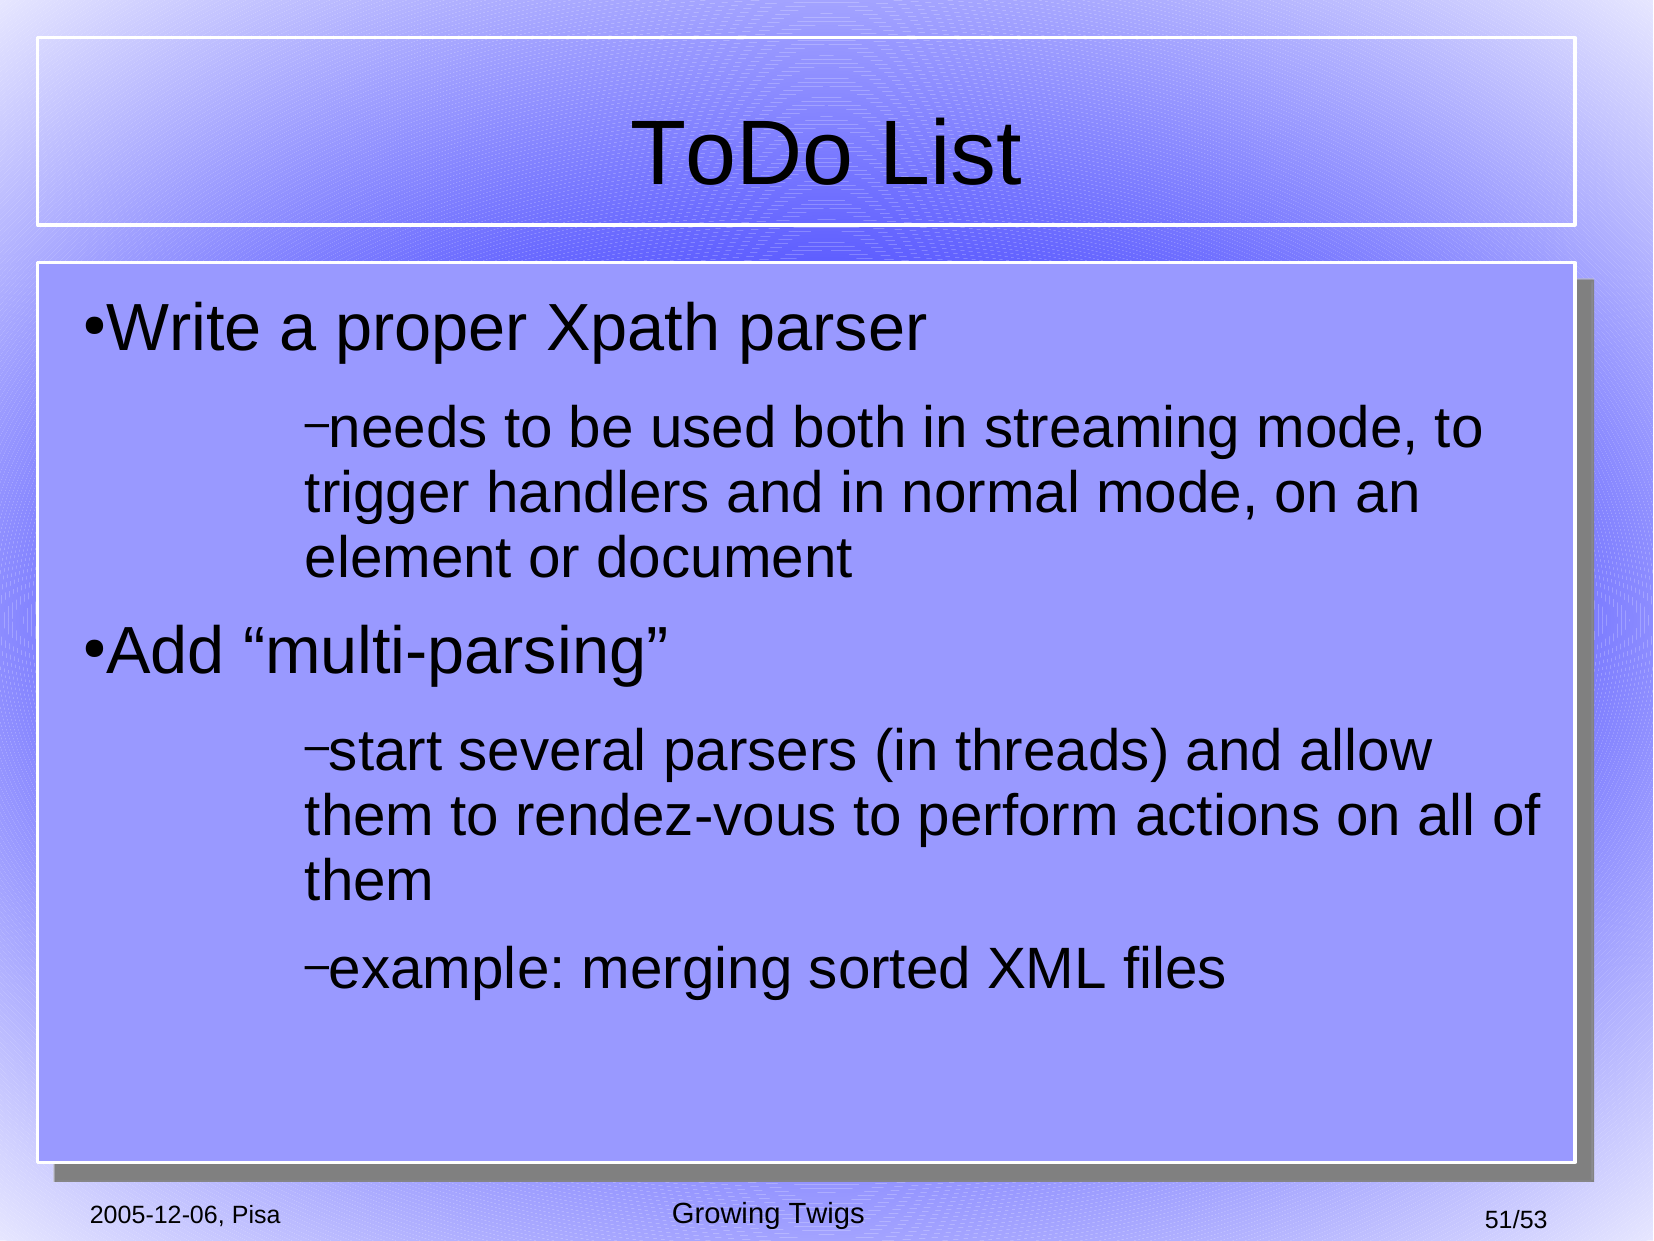

# ToDo List
Write a proper Xpath parser
needs to be used both in streaming mode, to trigger handlers and in normal mode, on an element or document
Add “multi-parsing”
start several parsers (in threads) and allow them to rendez-vous to perform actions on all of them
example: merging sorted XML files